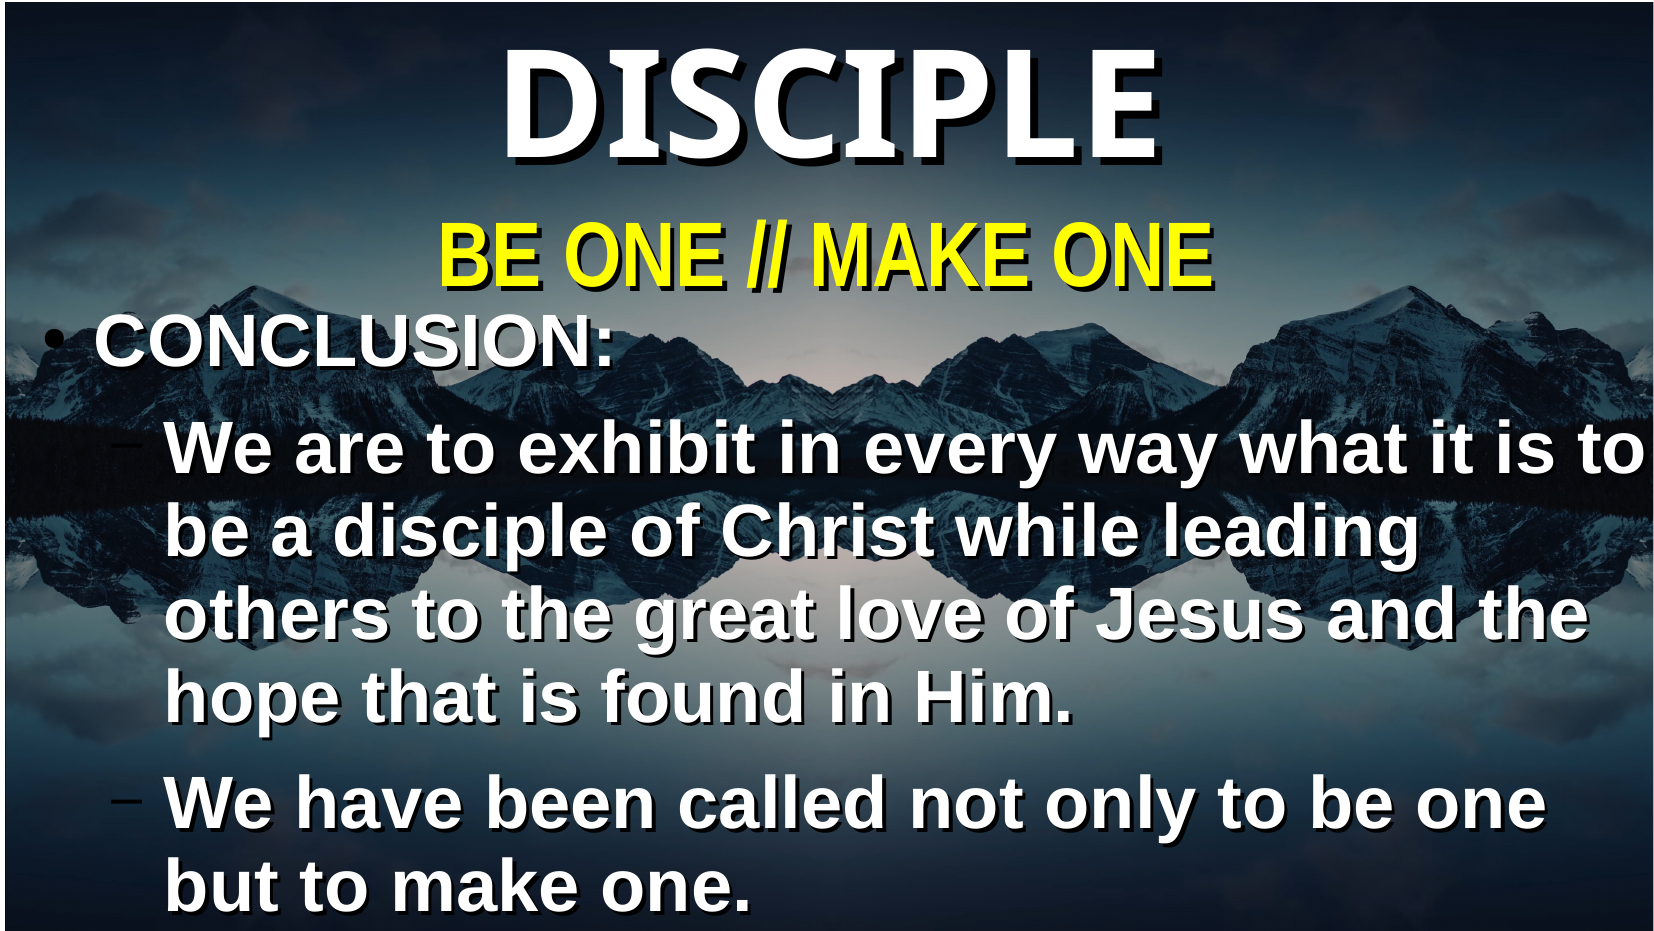

# DISCIPLE BE ONE // MAKE ONE
CONCLUSION:
We are to exhibit in every way what it is to be a disciple of Christ while leading others to the great love of Jesus and the hope that is found in Him.
We have been called not only to be one but to make one.